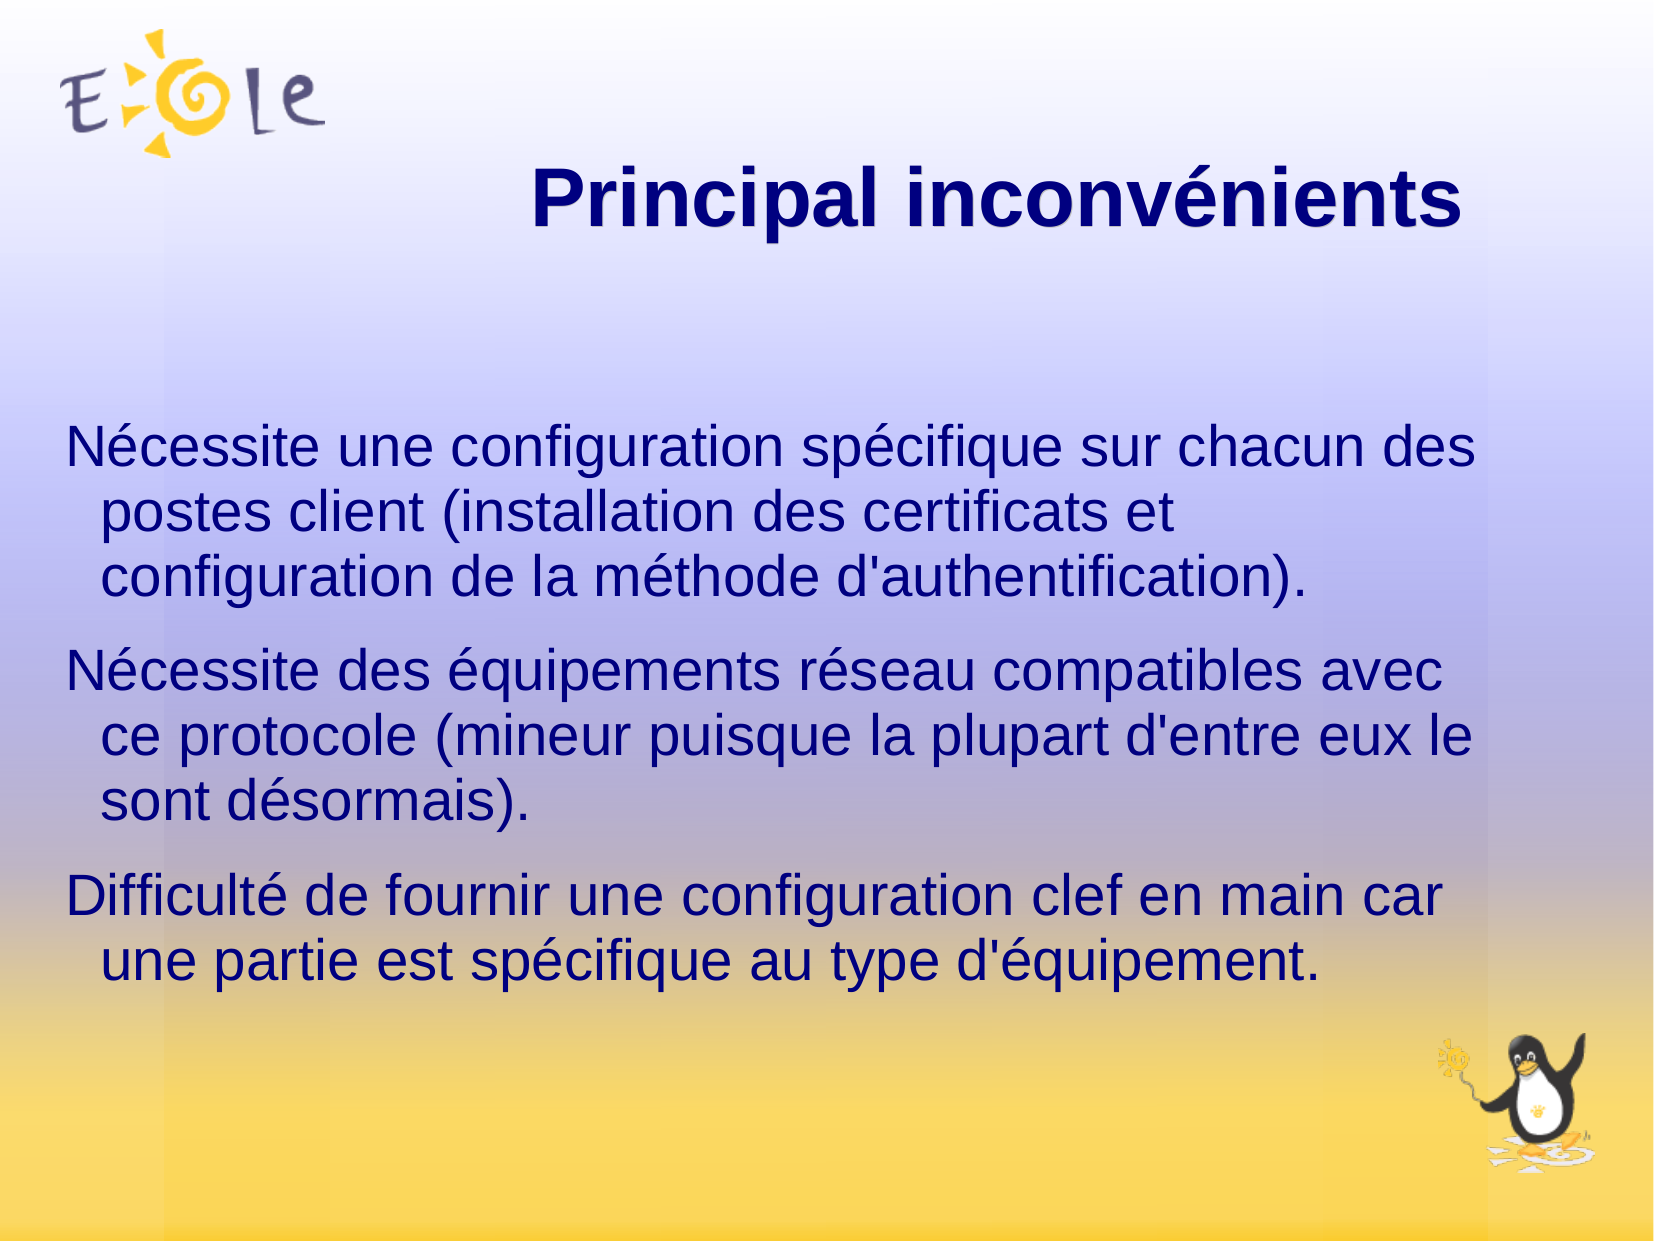

Principal inconvénients
# Nécessite une configuration spécifique sur chacun des postes client (installation des certificats et configuration de la méthode d'authentification).
Nécessite des équipements réseau compatibles avec ce protocole (mineur puisque la plupart d'entre eux le sont désormais).
Difficulté de fournir une configuration clef en main car une partie est spécifique au type d'équipement.